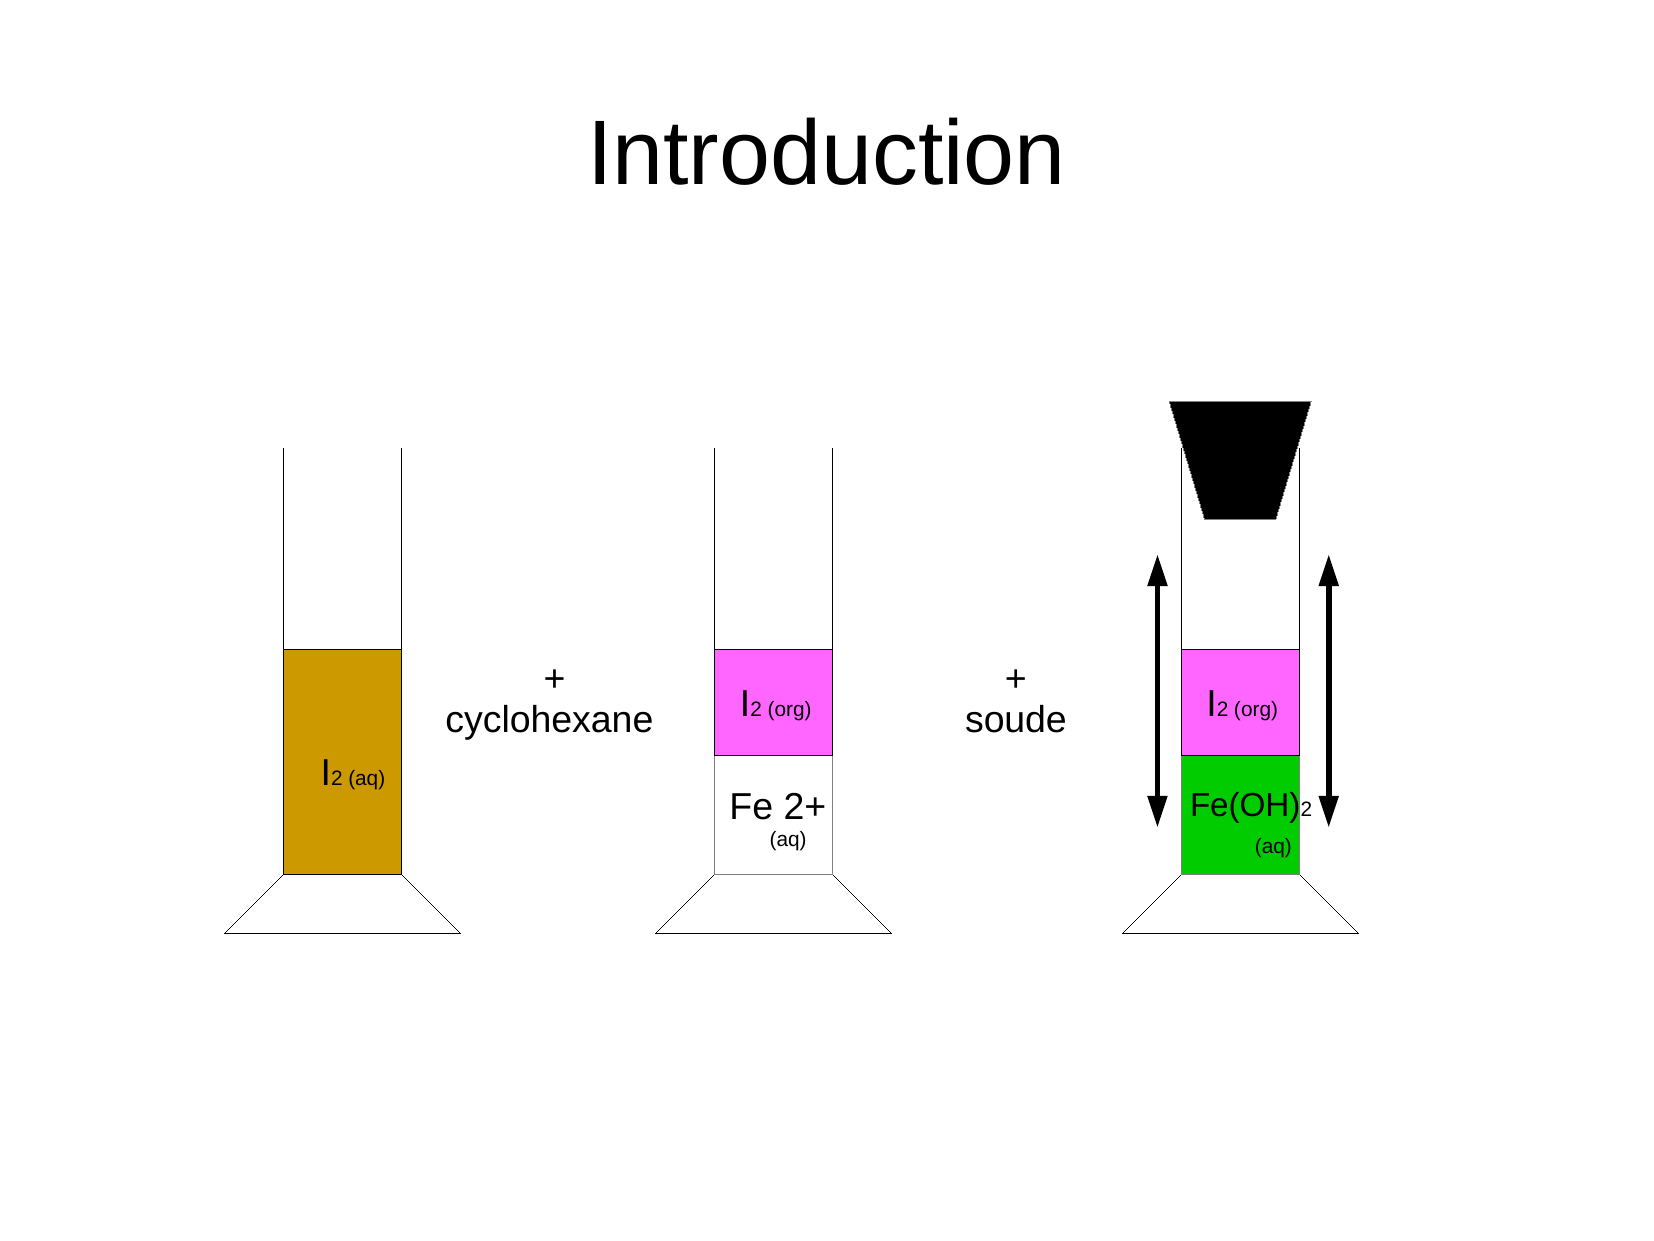

# Introduction
 + cyclohexane
 +
soude
 I2 (org)
 I2 (org)
 I2 (aq)
Fe 2+
 (aq)
Fe(OH)2
 (aq)